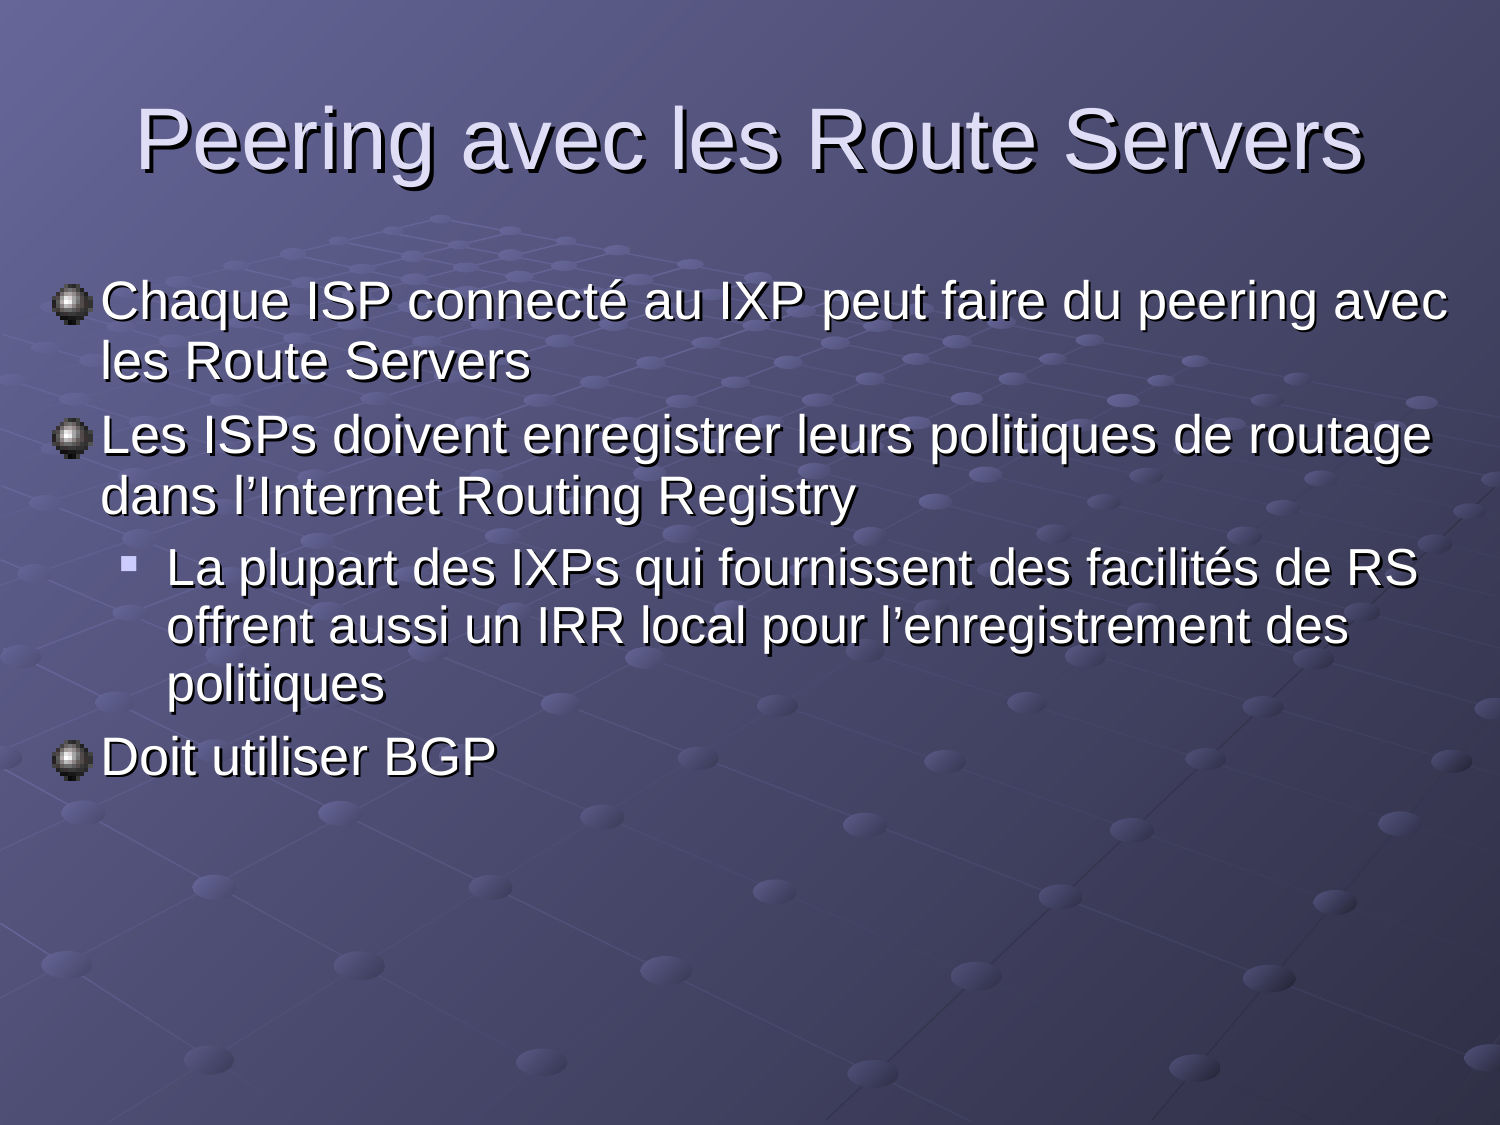

# Peering avec les Route Servers
Chaque ISP connecté au IXP peut faire du peering avec les Route Servers
Les ISPs doivent enregistrer leurs politiques de routage dans l’Internet Routing Registry
La plupart des IXPs qui fournissent des facilités de RS offrent aussi un IRR local pour l’enregistrement des politiques
Doit utiliser BGP